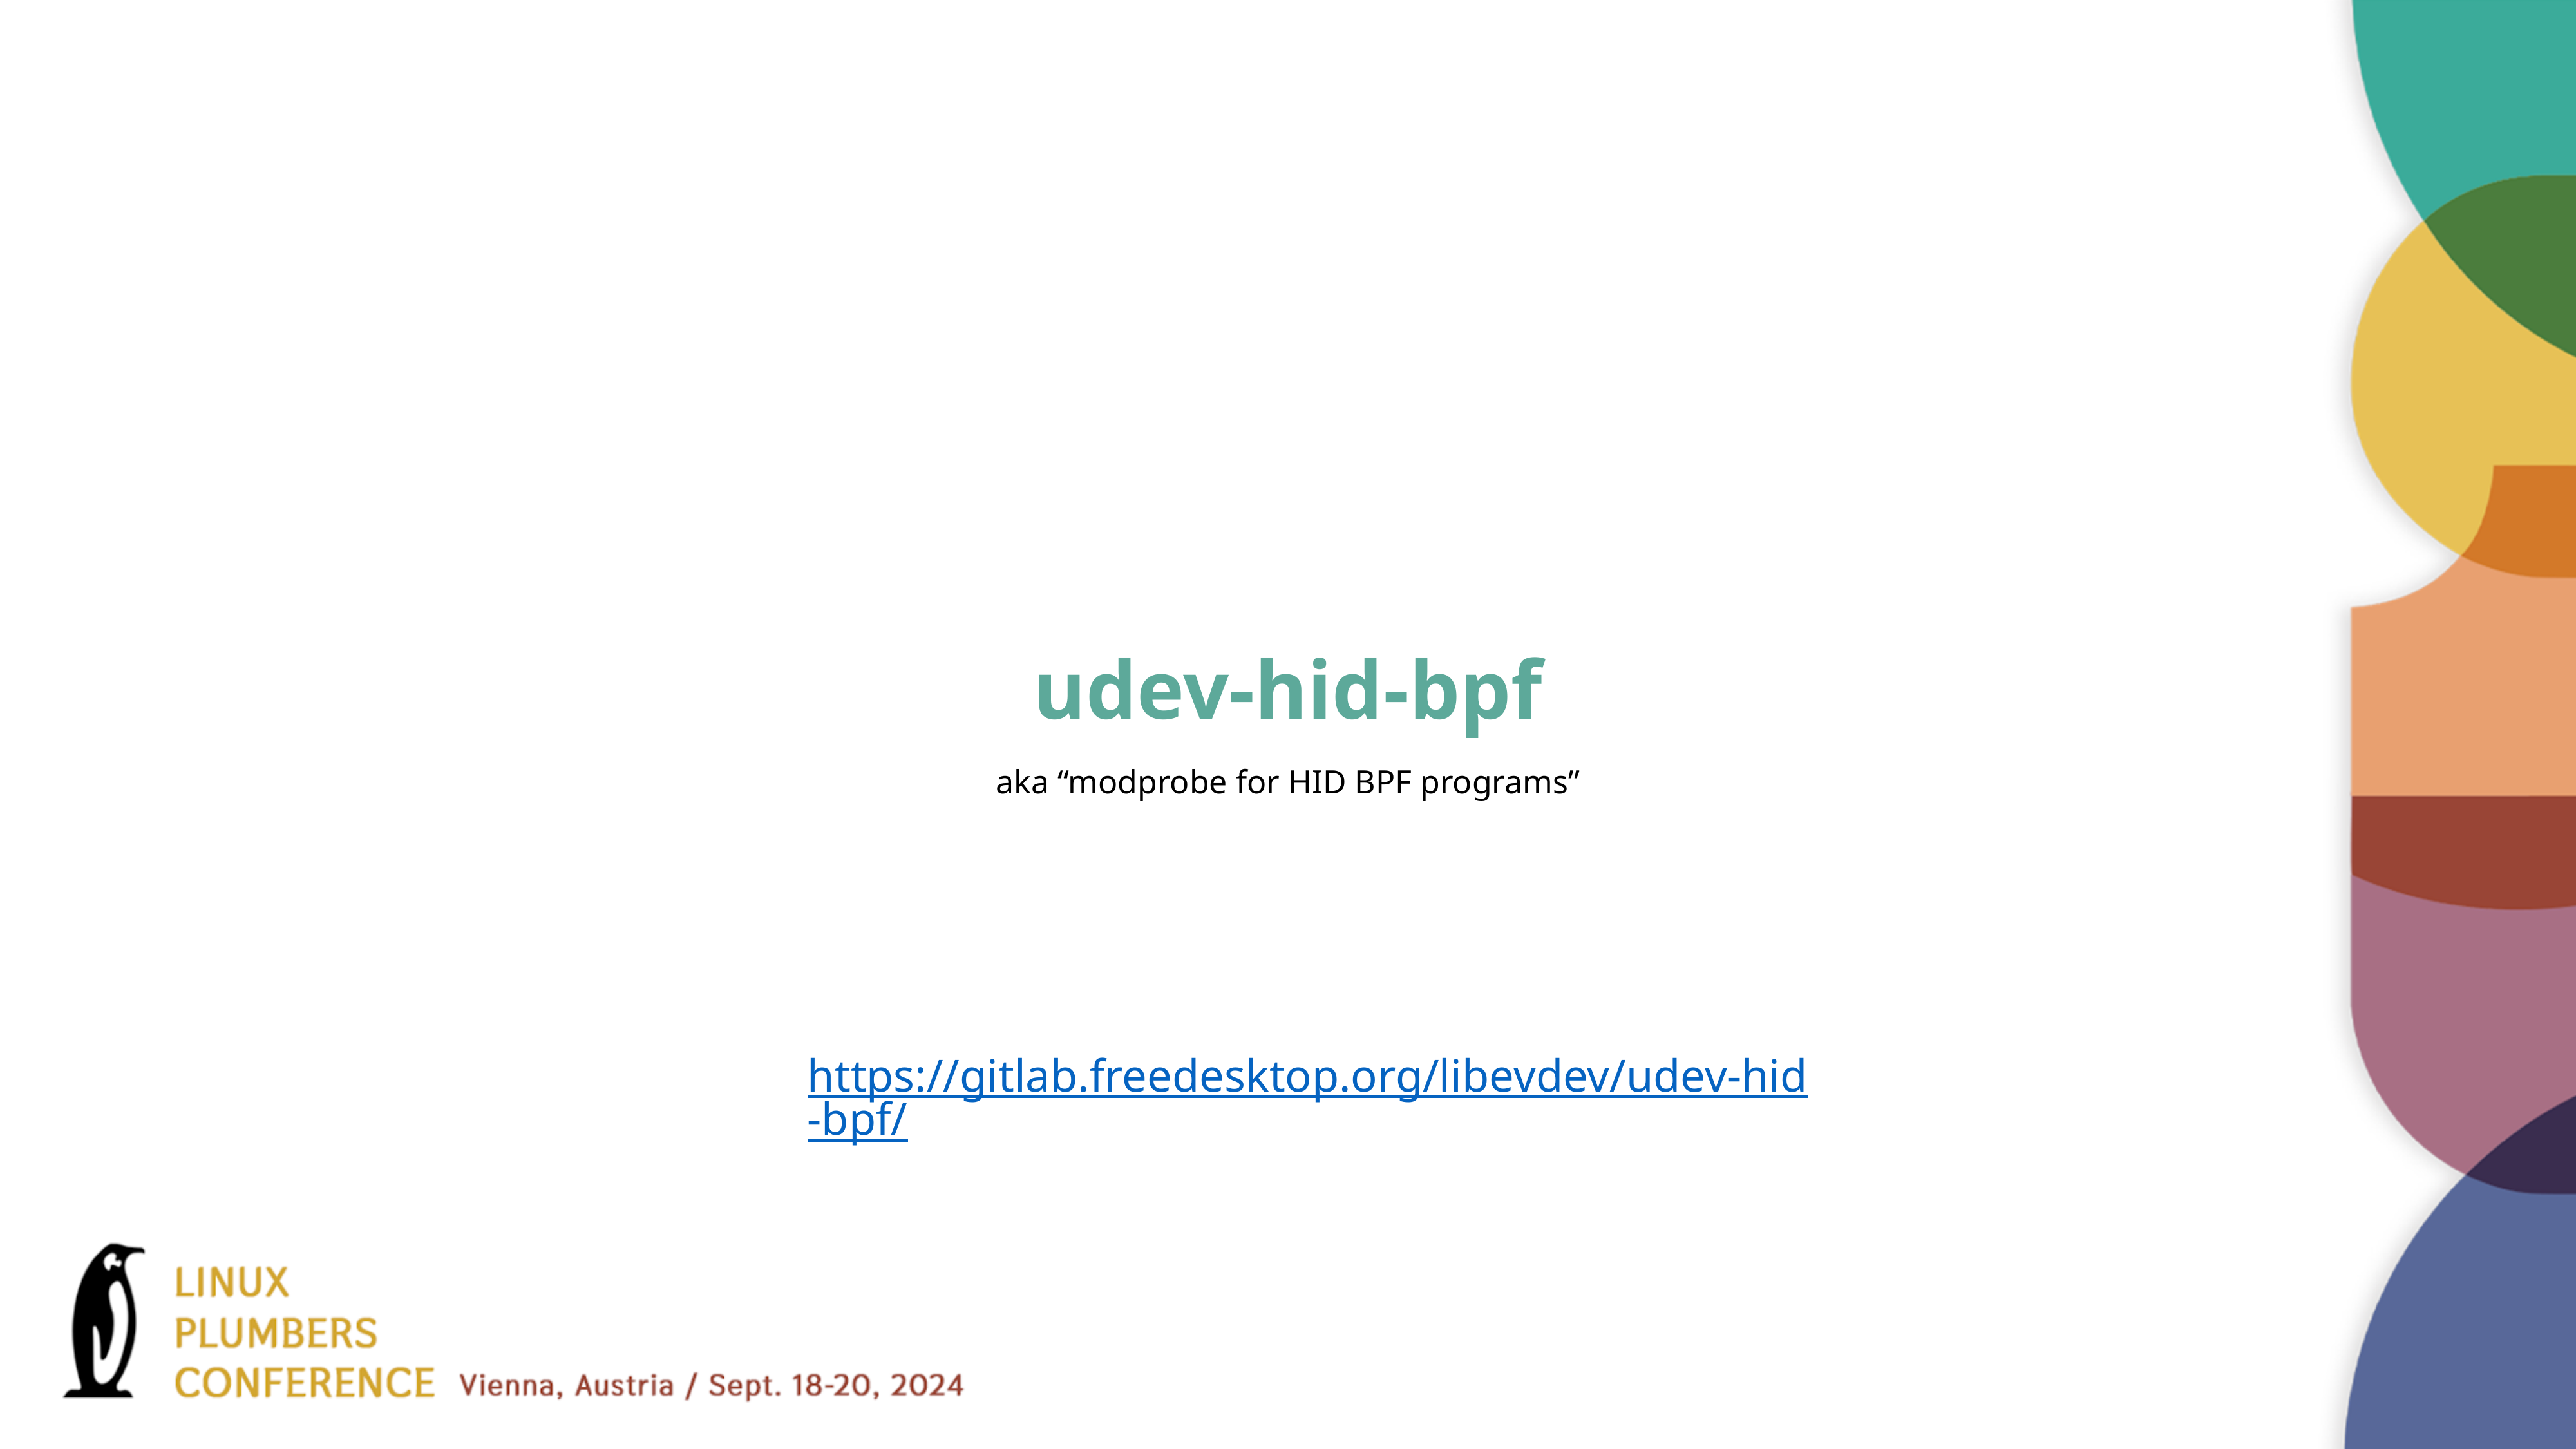

# udev-hid-bpf
aka “modprobe for HID BPF programs”
https://gitlab.freedesktop.org/libevdev/udev-hid-bpf/